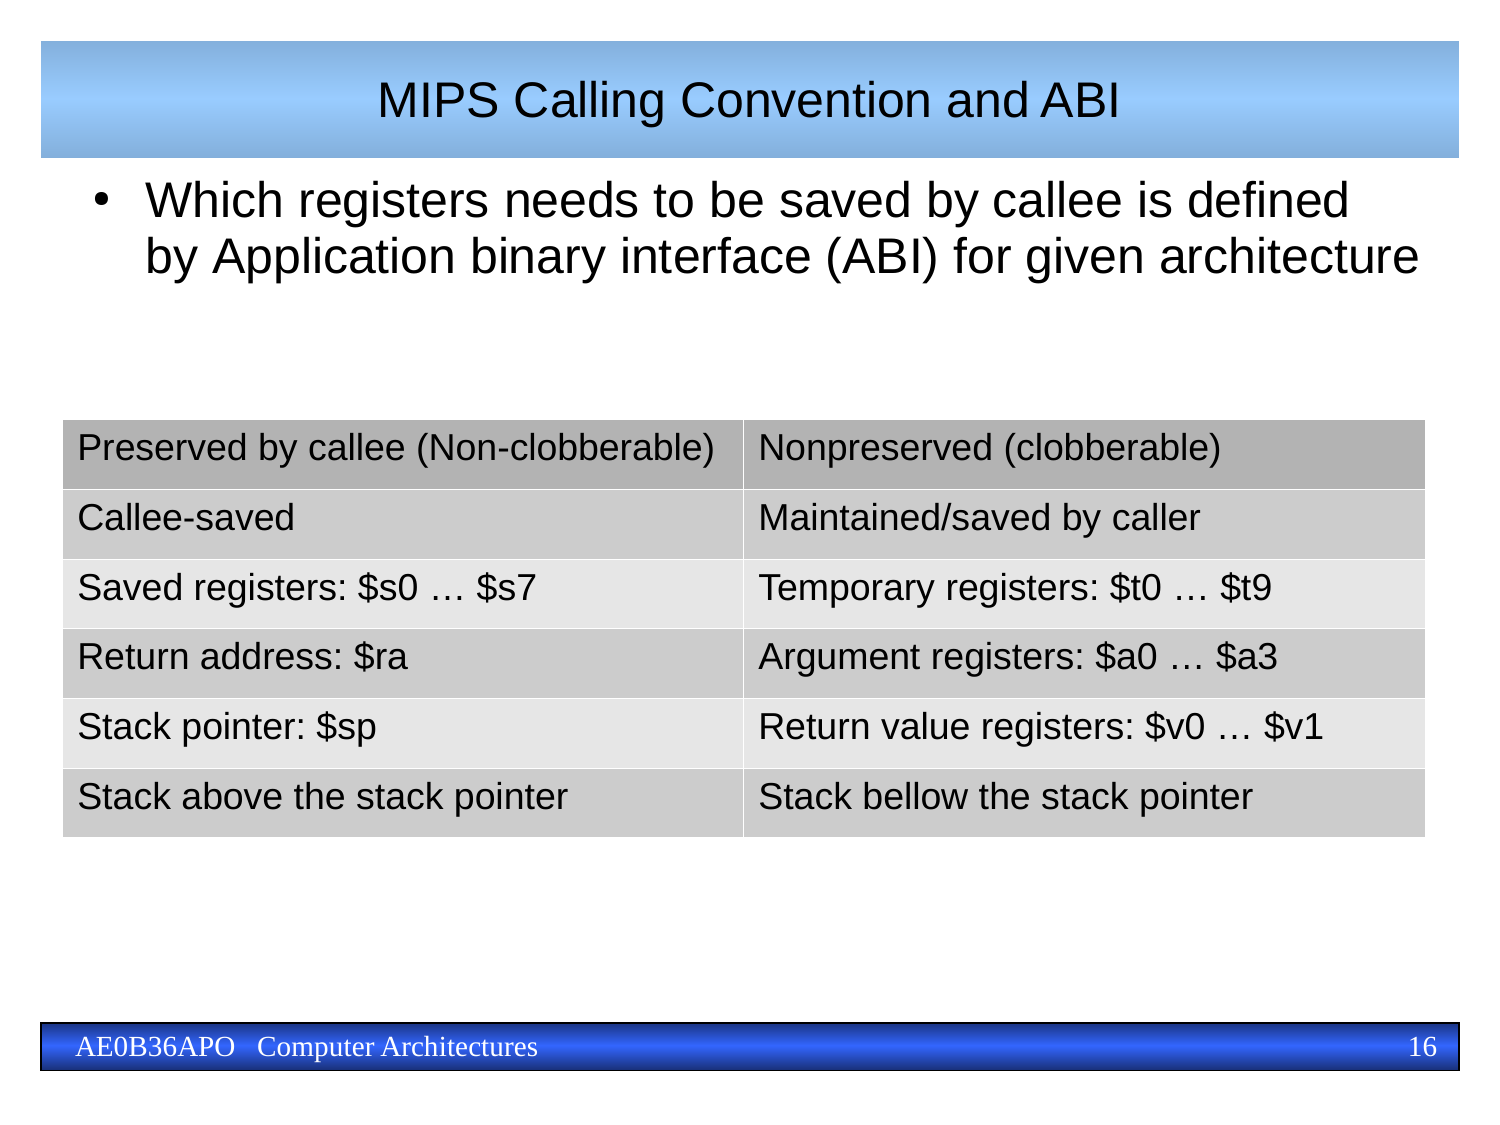

# MIPS Calling Convention and ABI
Which registers needs to be saved by callee is defined by Application binary interface (ABI) for given architecture
| Preserved by callee (Non-clobberable) | Nonpreserved (clobberable) |
| --- | --- |
| Callee-saved | Maintained/saved by caller |
| Saved registers: $s0 … $s7 | Temporary registers: $t0 … $t9 |
| Return address: $ra | Argument registers: $a0 … $a3 |
| Stack pointer: $sp | Return value registers: $v0 … $v1 |
| Stack above the stack pointer | Stack bellow the stack pointer |
AE0B36APO Computer Architectures
16